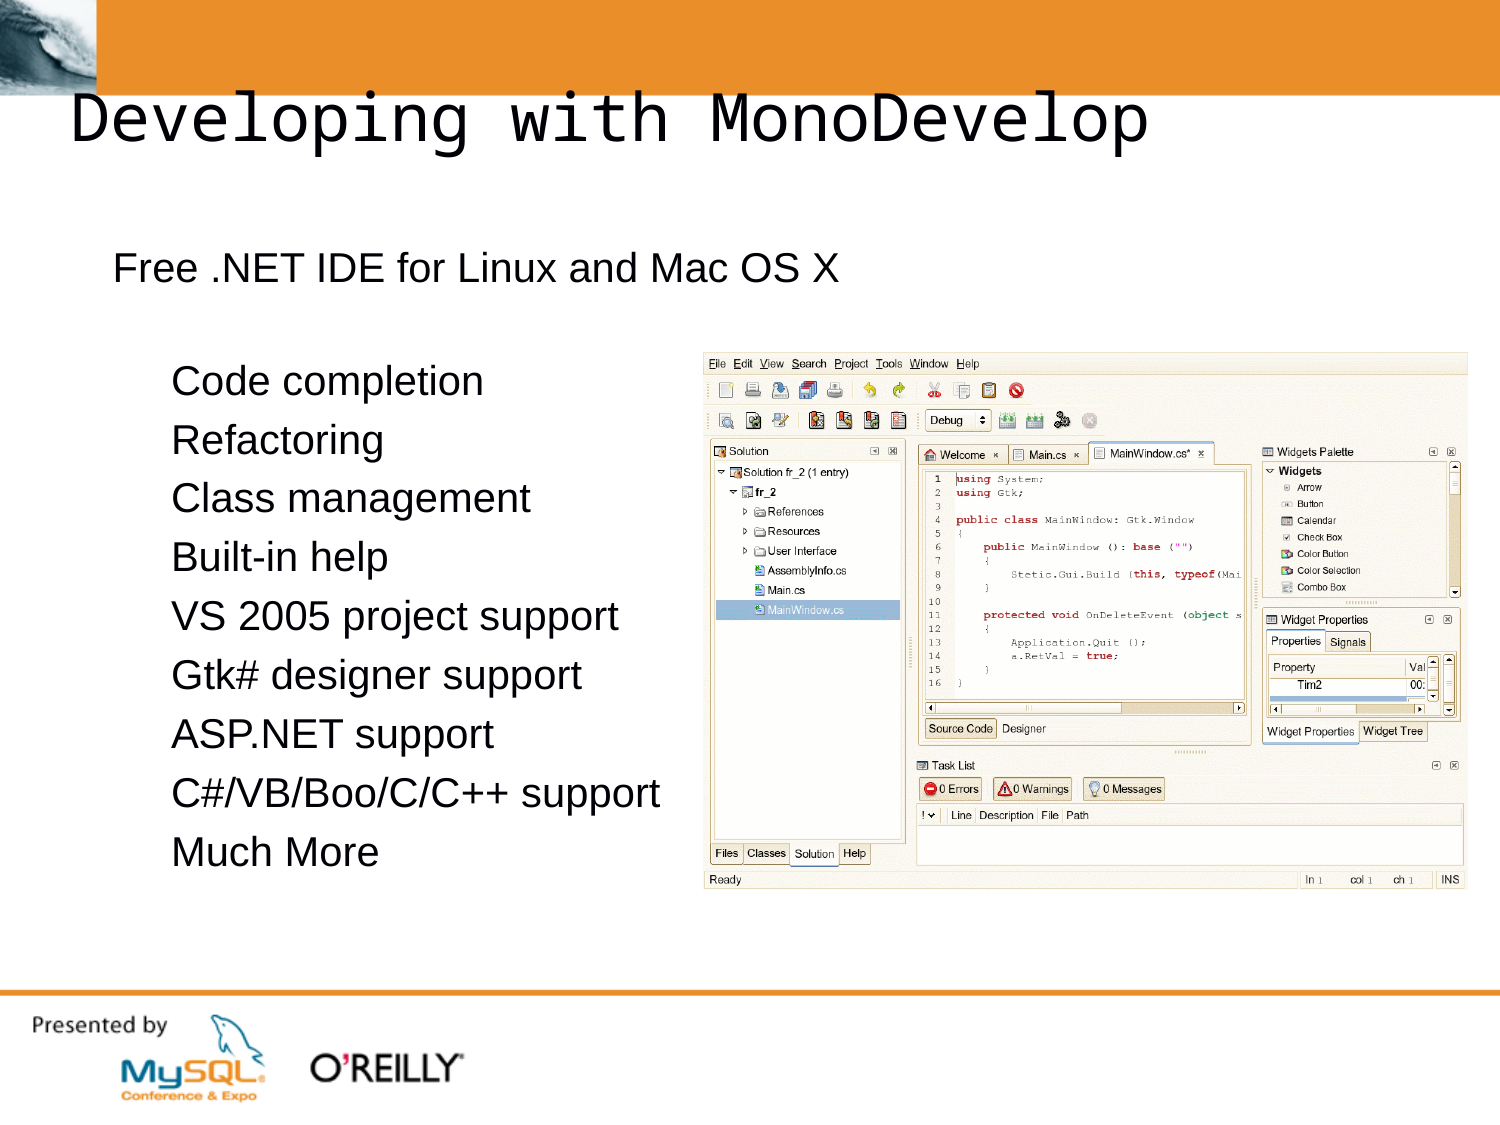

# Developing with MonoDevelop
Free .NET IDE for Linux and Mac OS X
Code completion
Refactoring
Class management
Built-in help
VS 2005 project support
Gtk# designer support
ASP.NET support
C#/VB/Boo/C/C++ support
Much More